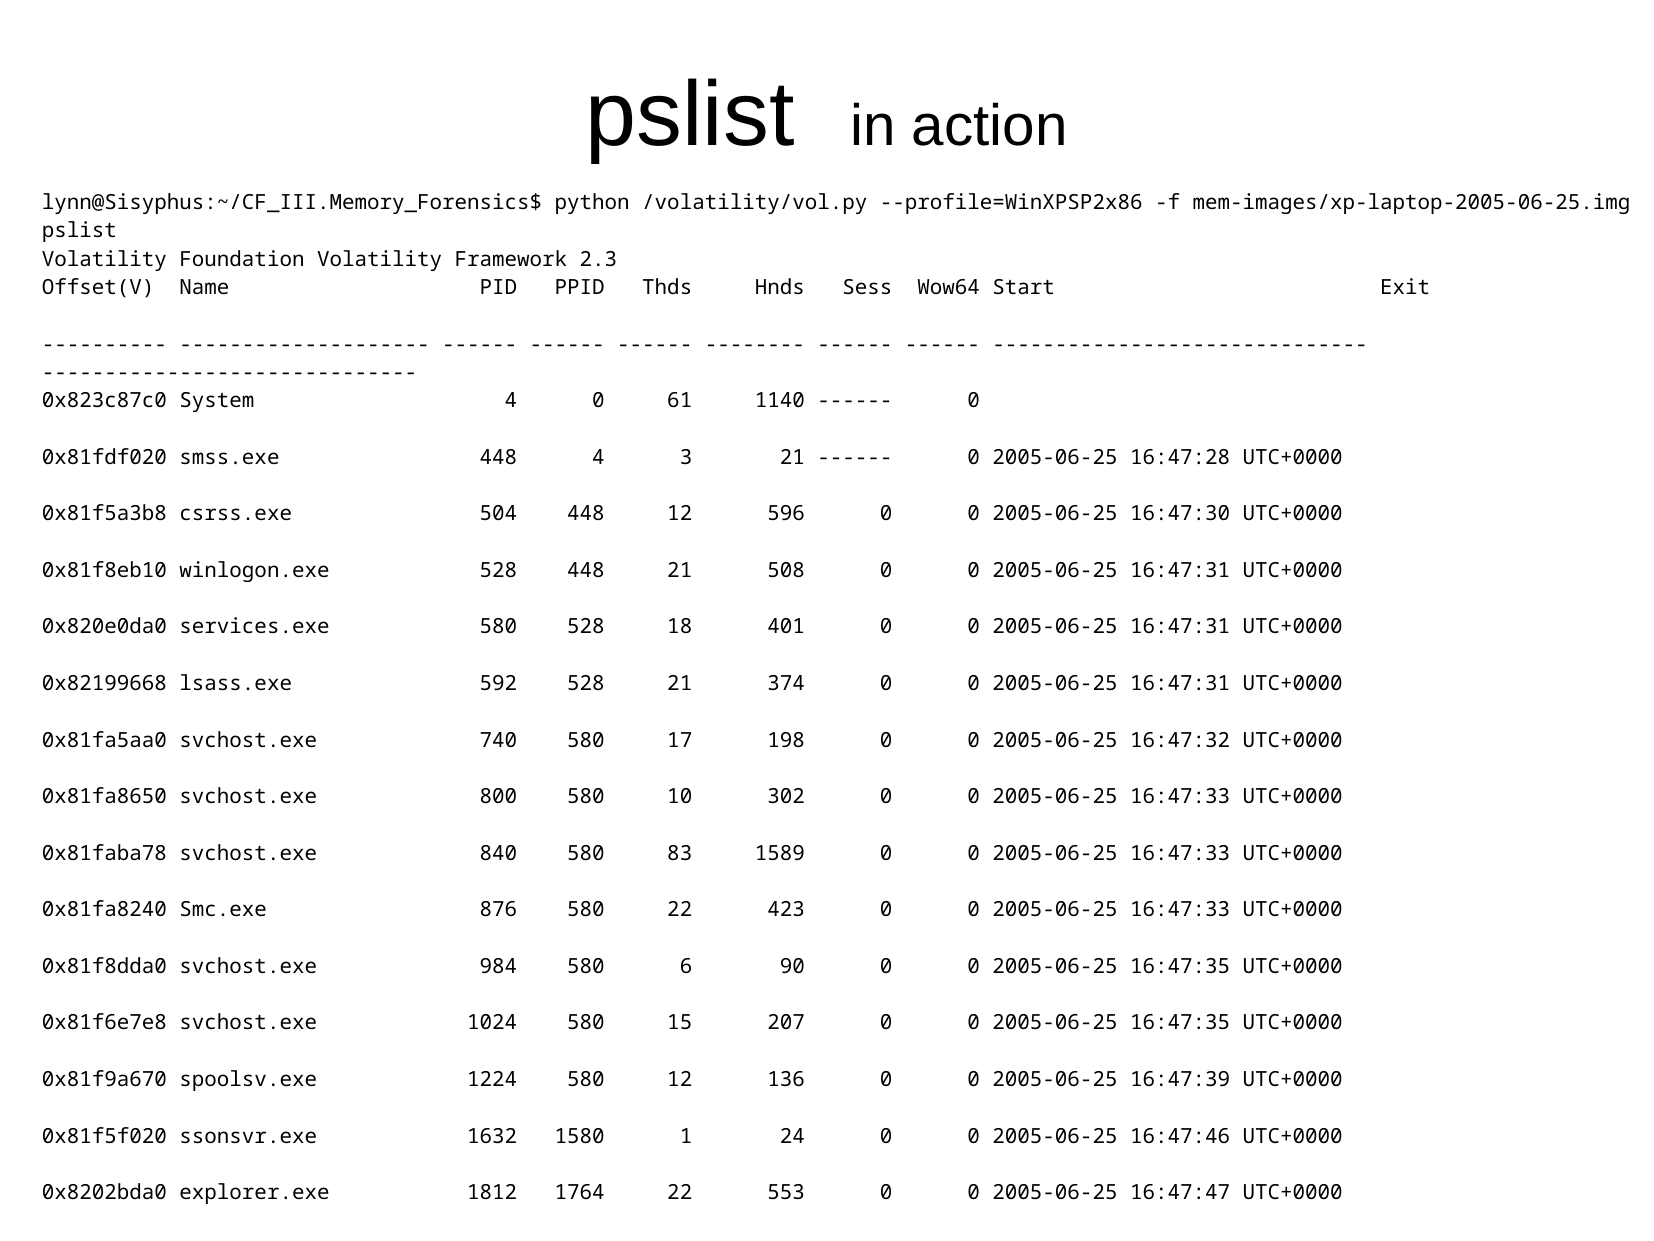

pslist in action
lynn@Sisyphus:~/CF_III.Memory_Forensics$ python /volatility/vol.py --profile=WinXPSP2x86 -f mem-images/xp-laptop-2005-06-25.img pslist
Volatility Foundation Volatility Framework 2.3
Offset(V) Name PID PPID Thds Hnds Sess Wow64 Start Exit
---------- -------------------- ------ ------ ------ -------- ------ ------ ------------------------------ ------------------------------
0x823c87c0 System 4 0 61 1140 ------ 0
0x81fdf020 smss.exe 448 4 3 21 ------ 0 2005-06-25 16:47:28 UTC+0000
0x81f5a3b8 csrss.exe 504 448 12 596 0 0 2005-06-25 16:47:30 UTC+0000
0x81f8eb10 winlogon.exe 528 448 21 508 0 0 2005-06-25 16:47:31 UTC+0000
0x820e0da0 services.exe 580 528 18 401 0 0 2005-06-25 16:47:31 UTC+0000
0x82199668 lsass.exe 592 528 21 374 0 0 2005-06-25 16:47:31 UTC+0000
0x81fa5aa0 svchost.exe 740 580 17 198 0 0 2005-06-25 16:47:32 UTC+0000
0x81fa8650 svchost.exe 800 580 10 302 0 0 2005-06-25 16:47:33 UTC+0000
0x81faba78 svchost.exe 840 580 83 1589 0 0 2005-06-25 16:47:33 UTC+0000
0x81fa8240 Smc.exe 876 580 22 423 0 0 2005-06-25 16:47:33 UTC+0000
0x81f8dda0 svchost.exe 984 580 6 90 0 0 2005-06-25 16:47:35 UTC+0000
0x81f6e7e8 svchost.exe 1024 580 15 207 0 0 2005-06-25 16:47:35 UTC+0000
0x81f9a670 spoolsv.exe 1224 580 12 136 0 0 2005-06-25 16:47:39 UTC+0000
0x81f5f020 ssonsvr.exe 1632 1580 1 24 0 0 2005-06-25 16:47:46 UTC+0000
0x8202bda0 explorer.exe 1812 1764 22 553 0 0 2005-06-25 16:47:47 UTC+0000
… Snip
0x8205eda0 wuauclt.exe 2424 840 4 160 0 0 2005-06-25 16:49:21 UTC+0000
0xffaa0c10 firefox.exe 2160 1812 6 182 0 0 2005-06-25 16:49:22 UTC+0000
0x82218020 PluckSvr.exe 944 740 9 227 0 0 2005-06-25 16:51:00 UTC+0000
0x814b13b0 iexplore.exe 2392 1812 9 365 0 0 2005-06-25 16:51:02 UTC+0000
0x81ed76b0 PluckTray.exe 2740 944 3 105 0 0 2005-06-25 16:51:10 UTC+0000
0x81f269e0 PluckUpdater.ex 3076 1812 0 -------- 0 0 2005-06-25 16:51:15 UTC+0000 2005-06-25 16:51:30 UTC+0000
0xffadc9d0 PluckUpdater.ex 1916 944 0 -------- 0 0 2005-06-25 16:51:40 UTC+0000 2005-06-25 16:53:49 UTC+0000
0x821fb3b8 PluckTray.exe 3256 1812 0 -------- 0 0 2005-06-25 16:54:28 UTC+0000 2005-06-25 16:54:28 UTC+0000
0x82079c18 cmd.exe 2624 1812 1 29 0 0 2005-06-25 16:57:36 UTC+0000
0x82000980 wmiprvse.exe 4080 740 7 0 ------ 0 2005-06-25 16:57:53 UTC+0000
0x822148f0 PluckTray.exe 3100 1812 0 -------- 0 0 2005-06-25 16:57:59 UTC+0000 2005-06-25 16:57:59 UTC+0000
0x81ed84e8 dd.exe 4012 2624 1 22 0 0 2005-06-25 16:58:46 UTC+0000